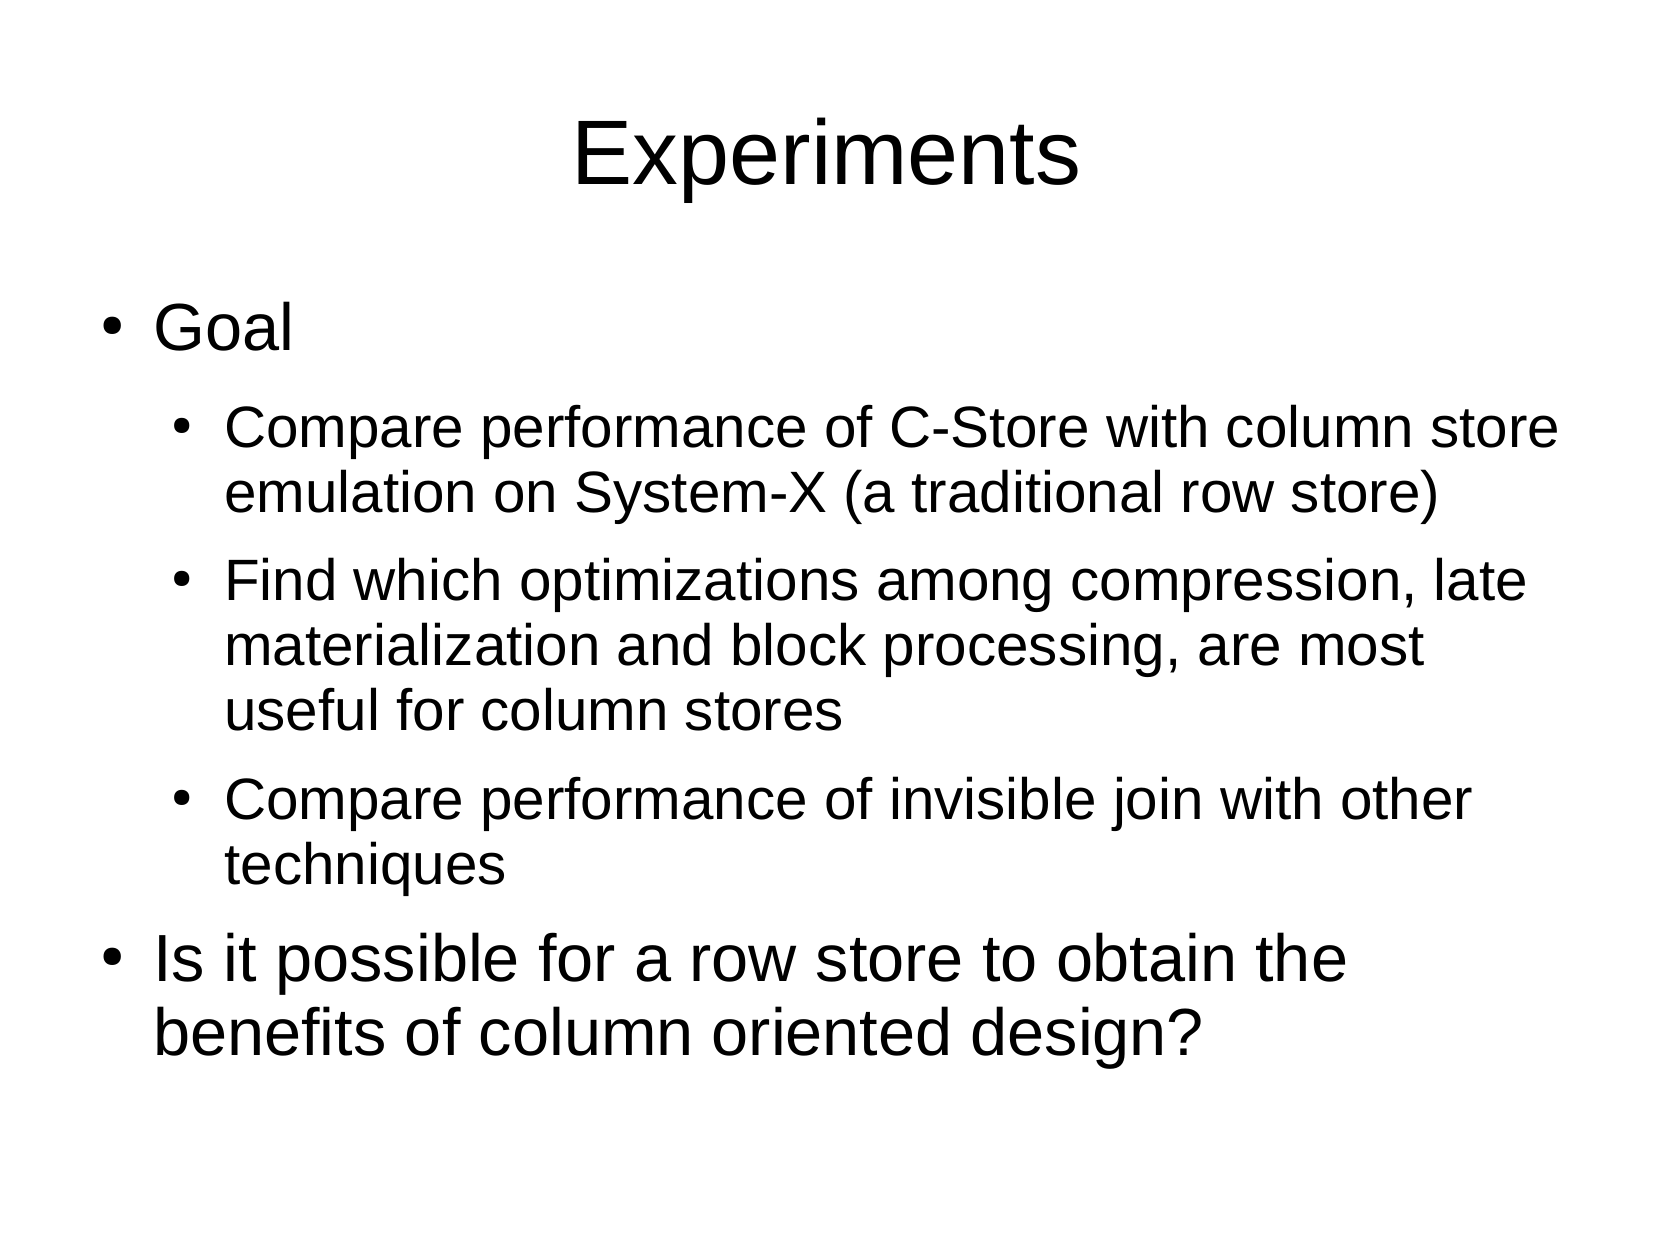

# Experiments
Goal
Compare performance of C-Store with column store emulation on System-X (a traditional row store)
Find which optimizations among compression, late materialization and block processing, are most useful for column stores
Compare performance of invisible join with other techniques
Is it possible for a row store to obtain the benefits of column oriented design?